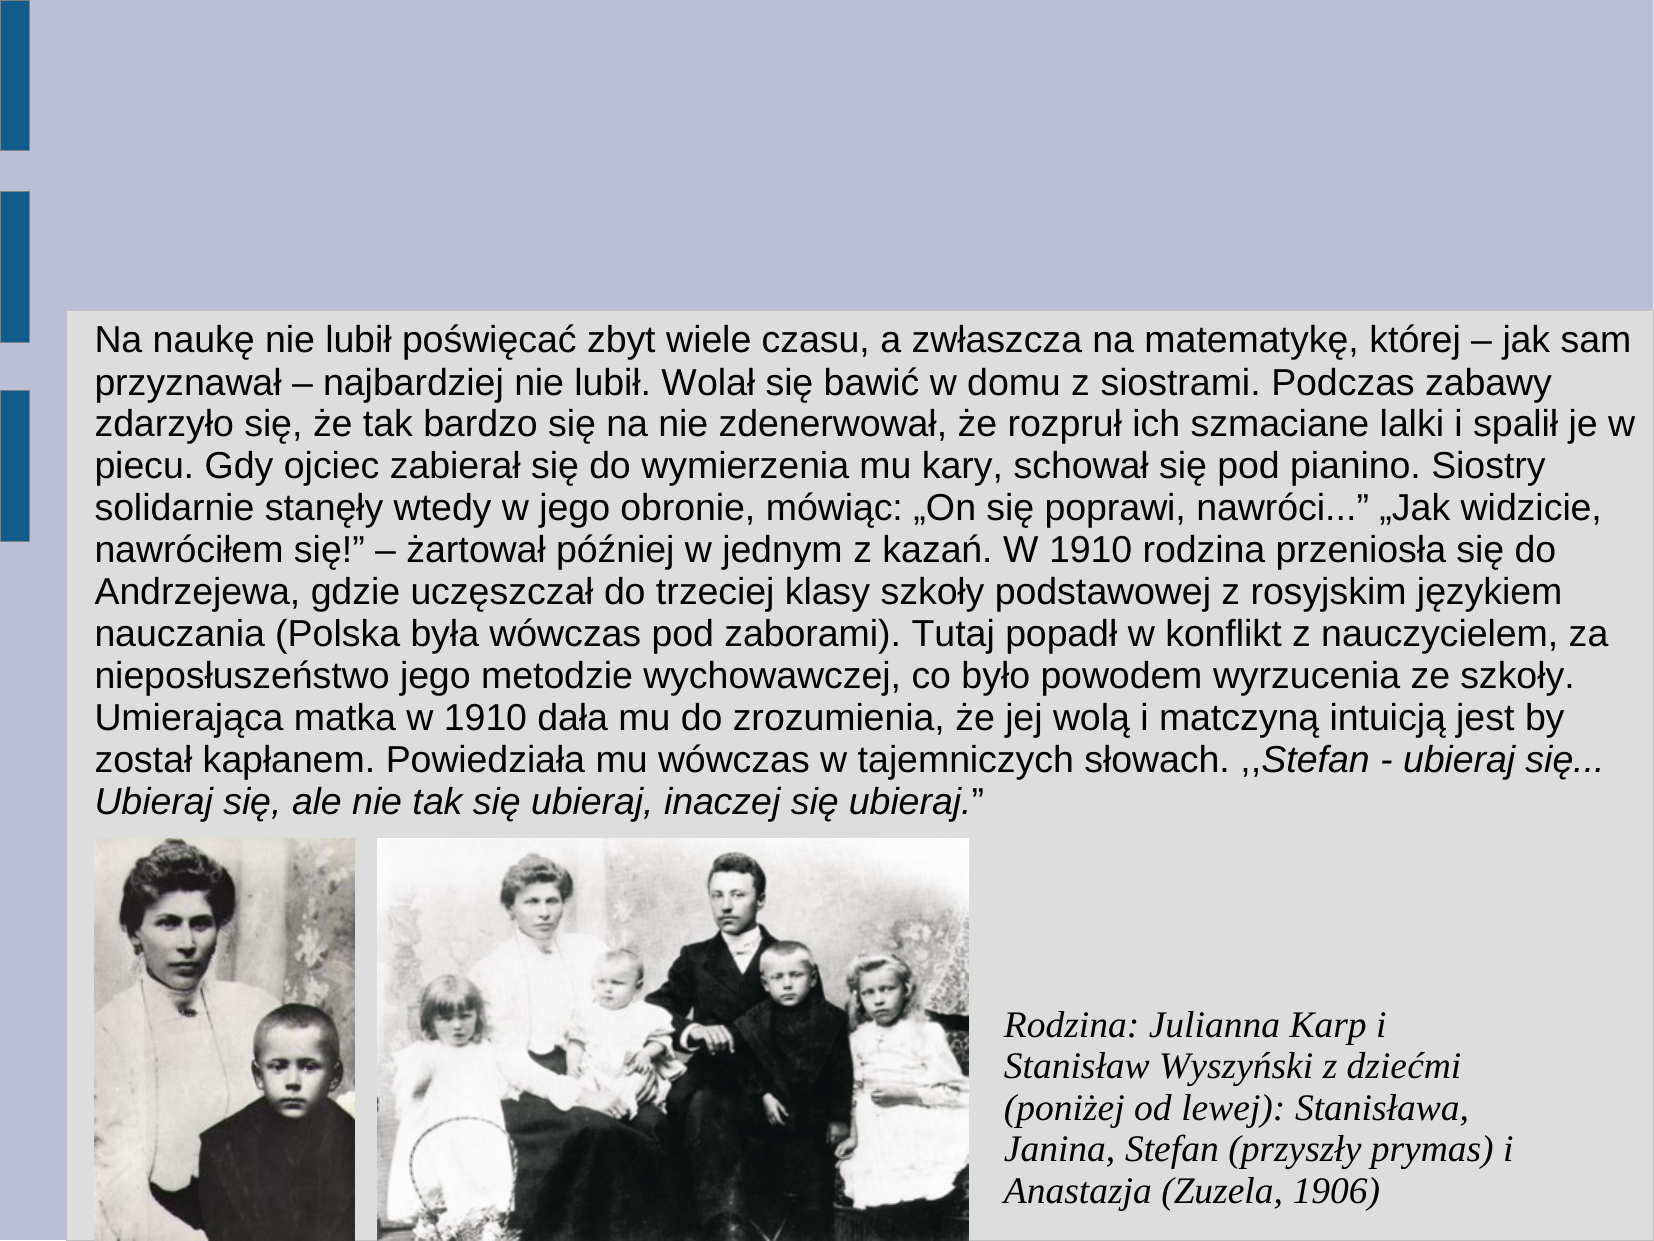

# Na naukę nie lubił poświęcać zbyt wiele czasu, a zwłaszcza na matematykę, której – jak sam przyznawał – najbardziej nie lubił. Wolał się bawić w domu z siostrami. Podczas zabawy zdarzyło się, że tak bardzo się na nie zdenerwował, że rozpruł ich szmaciane lalki i spalił je w piecu. Gdy ojciec zabierał się do wymierzenia mu kary, schował się pod pianino. Siostry solidarnie stanęły wtedy w jego obronie, mówiąc: „On się poprawi, nawróci...” „Jak widzicie, nawróciłem się!” – żartował później w jednym z kazań. W 1910 rodzina przeniosła się do Andrzejewa, gdzie uczęszczał do trzeciej klasy szkoły podstawowej z rosyjskim językiem nauczania (Polska była wówczas pod zaborami). Tutaj popadł w konflikt z nauczycielem, za nieposłuszeństwo jego metodzie wychowawczej, co było powodem wyrzucenia ze szkoły. Umierająca matka w 1910 dała mu do zrozumienia, że jej wolą i matczyną intuicją jest by został kapłanem. Powiedziała mu wówczas w tajemniczych słowach. ,,Stefan - ubieraj się... Ubieraj się, ale nie tak się ubieraj, inaczej się ubieraj.”
Rodzina: Julianna Karp i Stanisław Wyszyński z dziećmi (poniżej od lewej): Stanisława, Janina, Stefan (przyszły prymas) i Anastazja (Zuzela, 1906)